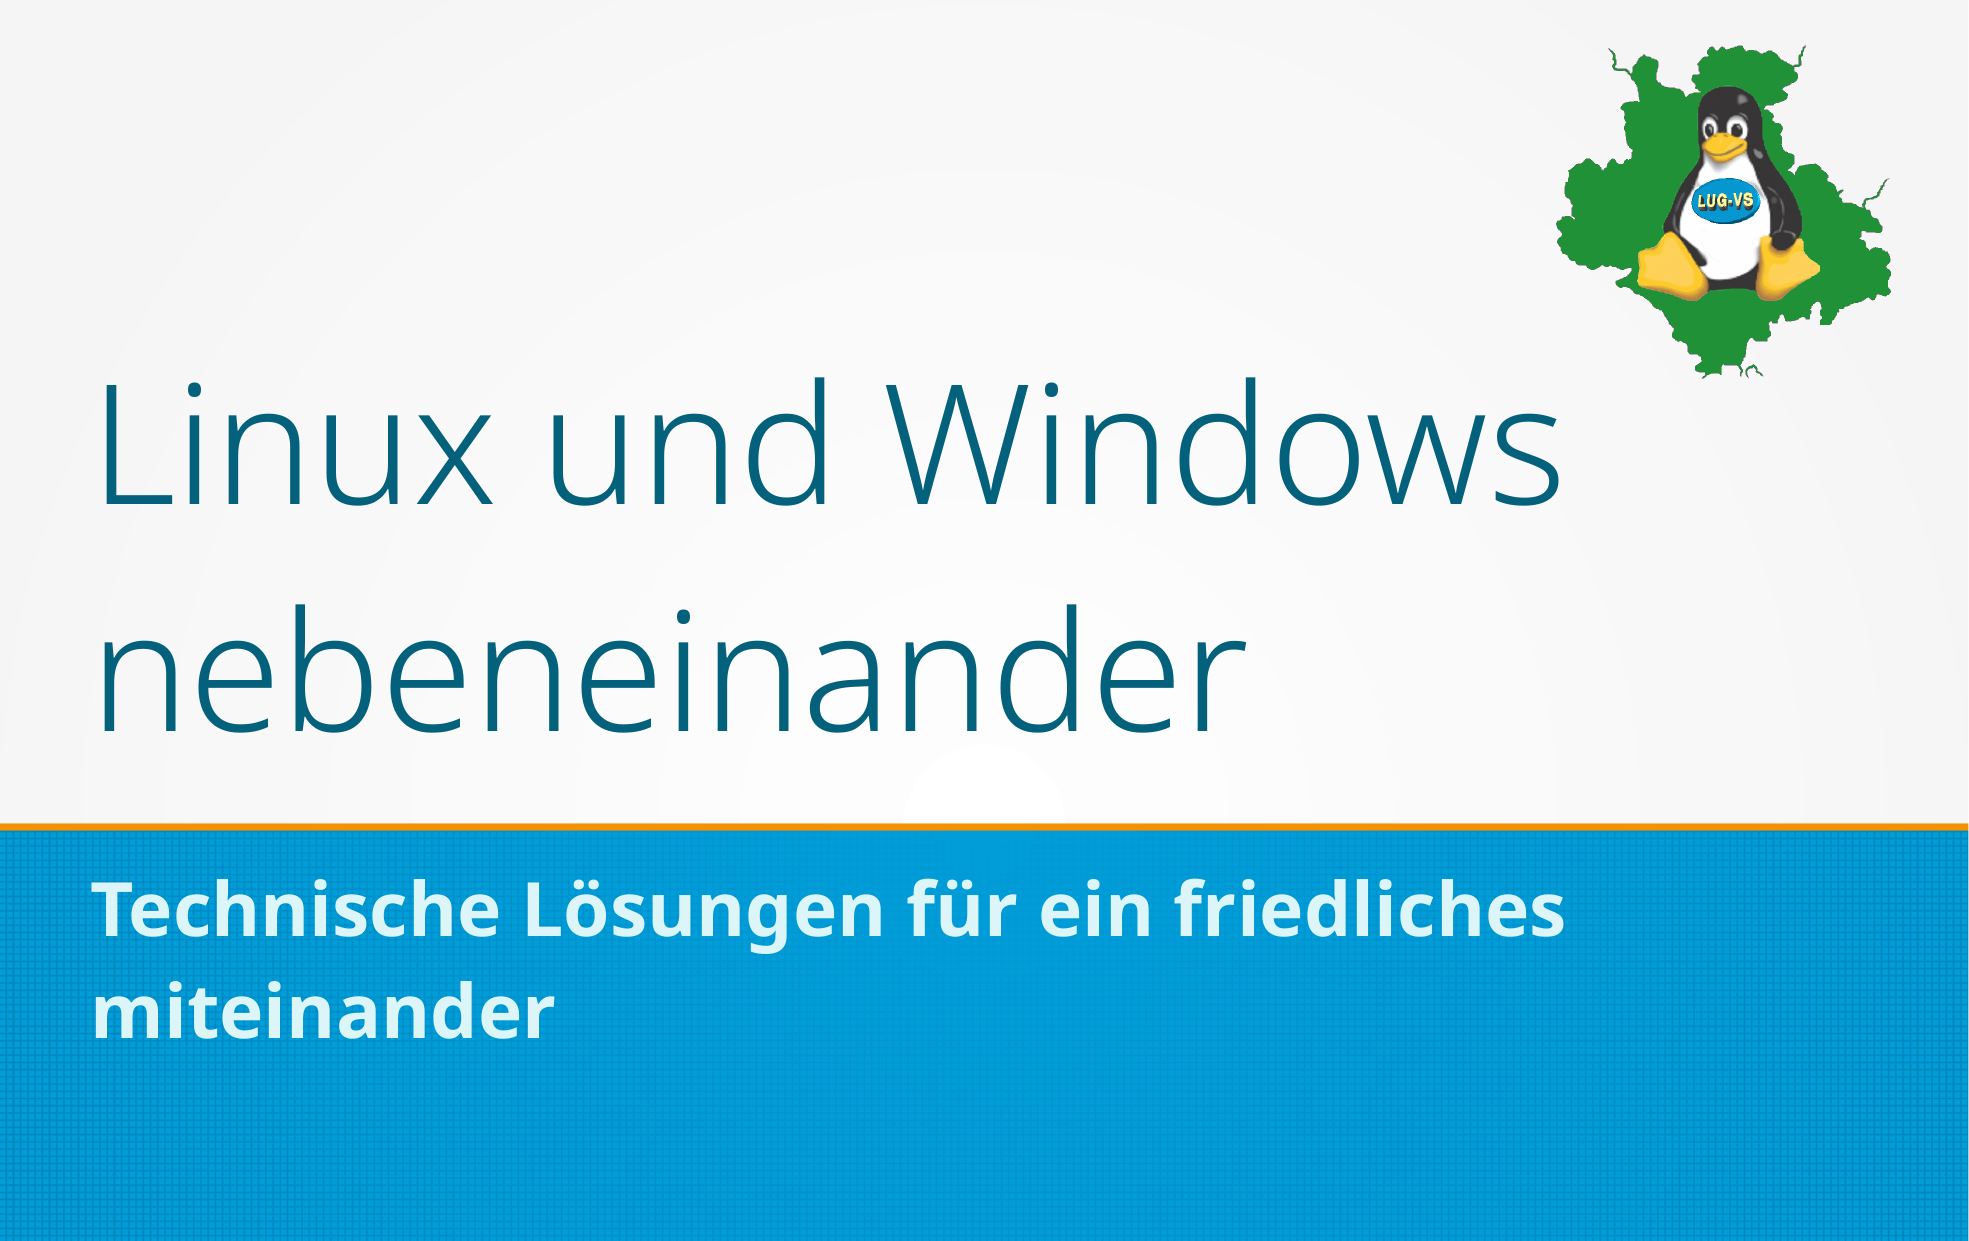

# Linux und Windows nebeneinander
Technische Lösungen für ein friedliches miteinander